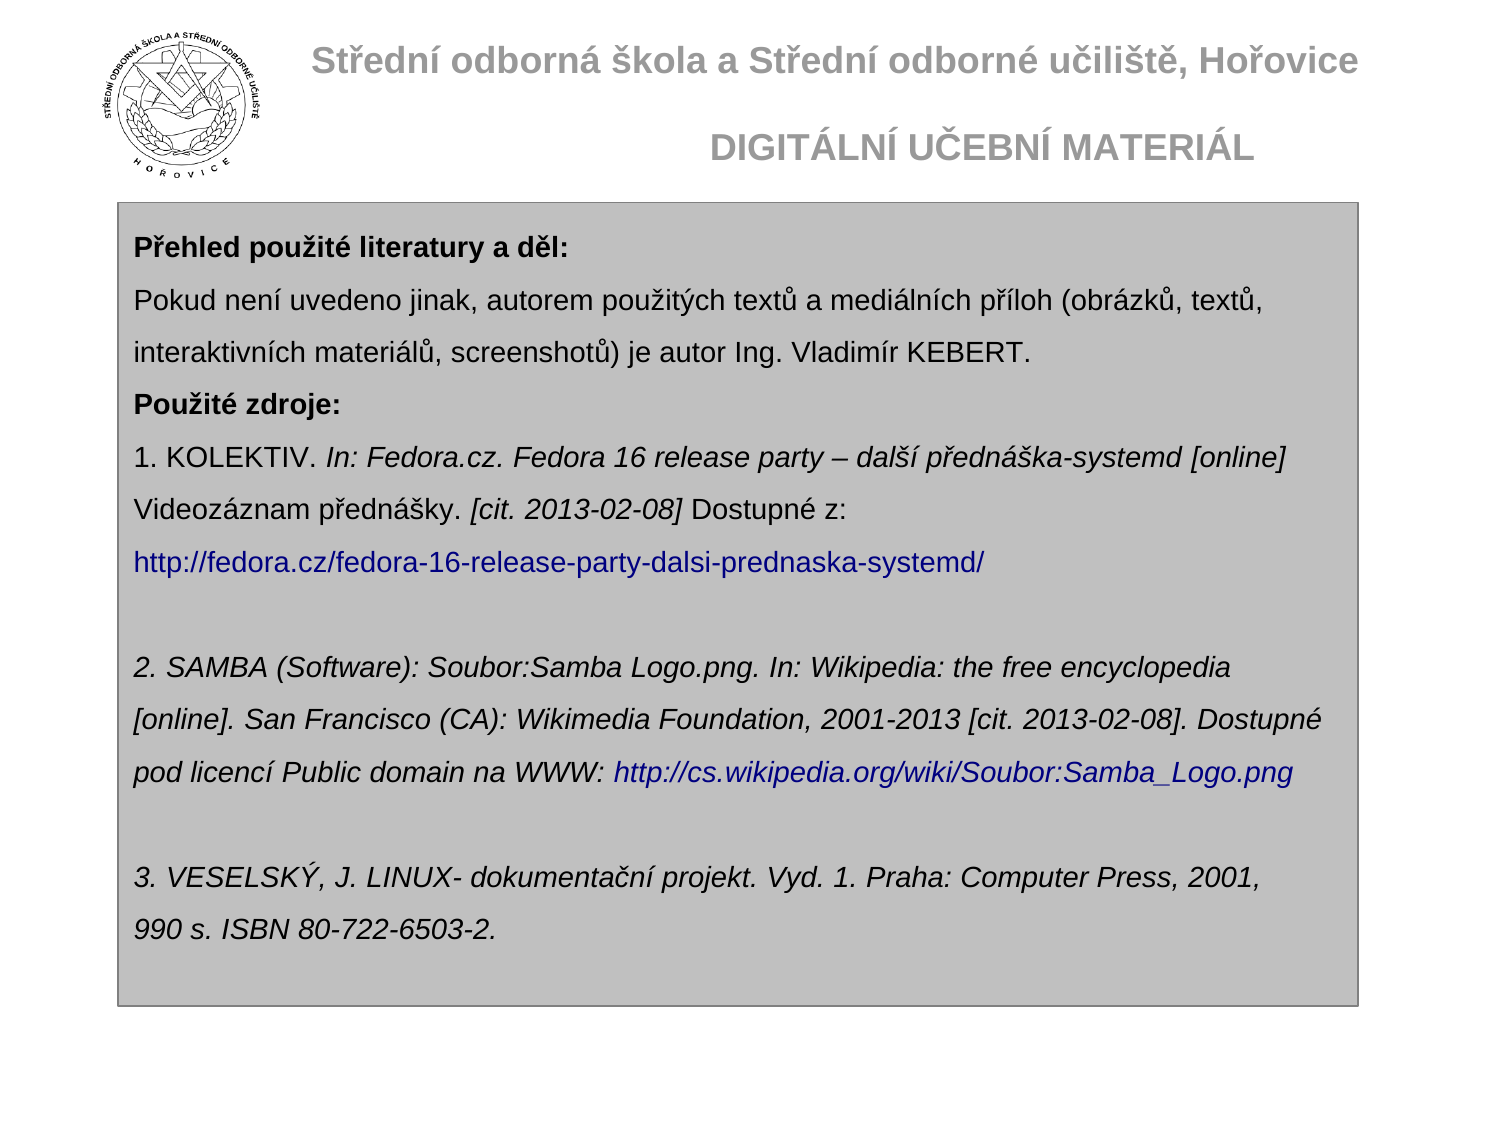

Přehled použité literatury a děl:
Pokud není uvedeno jinak, autorem použitých textů a mediálních příloh (obrázků, textů, interaktivních materiálů, screenshotů) je autor Ing. Vladimír KEBERT.
Použité zdroje:
1. KOLEKTIV. In: Fedora.cz. Fedora 16 release party – další přednáška-systemd [online] Videozáznam přednášky. [cit. 2013-02-08] Dostupné z:http://fedora.cz/fedora-16-release-party-dalsi-prednaska-systemd/
2. SAMBA (Software): Soubor:Samba Logo.png. In: Wikipedia: the free encyclopedia [online]. San Francisco (CA): Wikimedia Foundation, 2001-2013 [cit. 2013-02-08]. Dostupné pod licencí Public domain na WWW: http://cs.wikipedia.org/wiki/Soubor:Samba_Logo.png
3. VESELSKÝ, J. LINUX- dokumentační projekt. Vyd. 1. Praha: Computer Press, 2001,
990 s. ISBN 80-722-6503-2.